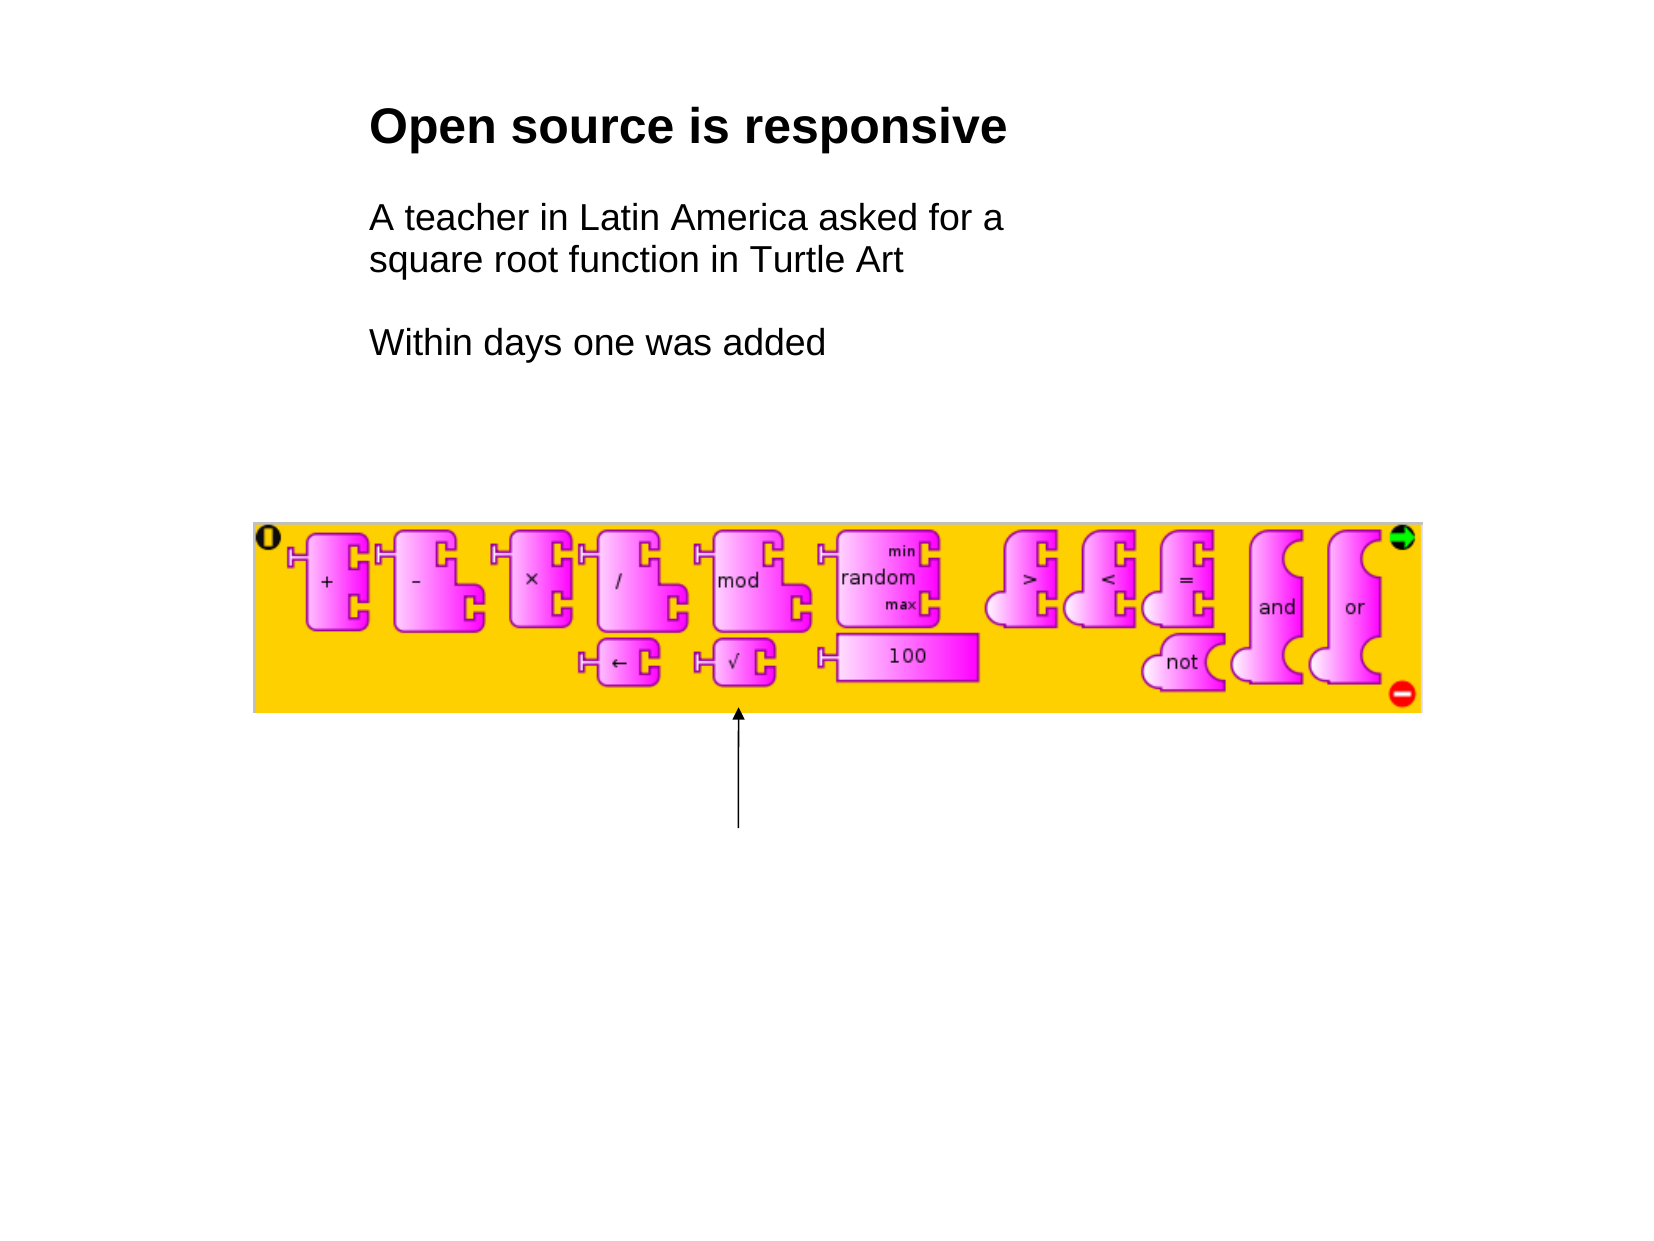

Open source is responsive
A teacher in Latin America asked for a square root function in Turtle Art
Within days one was added